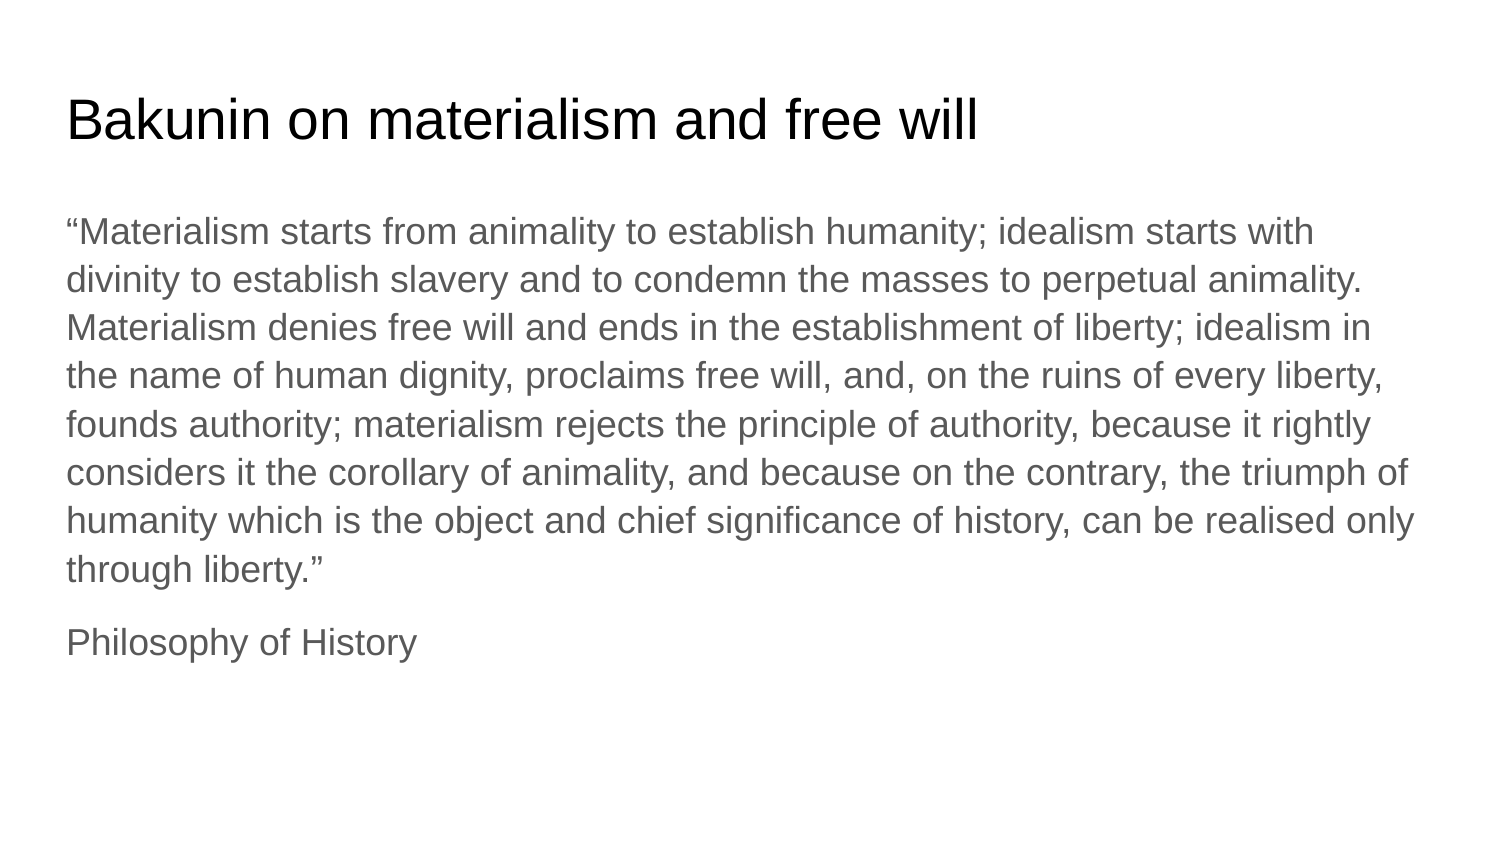

# Bakunin on materialism and free will
“Materialism starts from animality to establish humanity; idealism starts with divinity to establish slavery and to condemn the masses to perpetual animality. Materialism denies free will and ends in the establishment of liberty; idealism in the name of human dignity, proclaims free will, and, on the ruins of every liberty, founds authority; materialism rejects the principle of authority, because it rightly considers it the corollary of animality, and because on the contrary, the triumph of humanity which is the object and chief significance of history, can be realised only through liberty.”
Philosophy of History